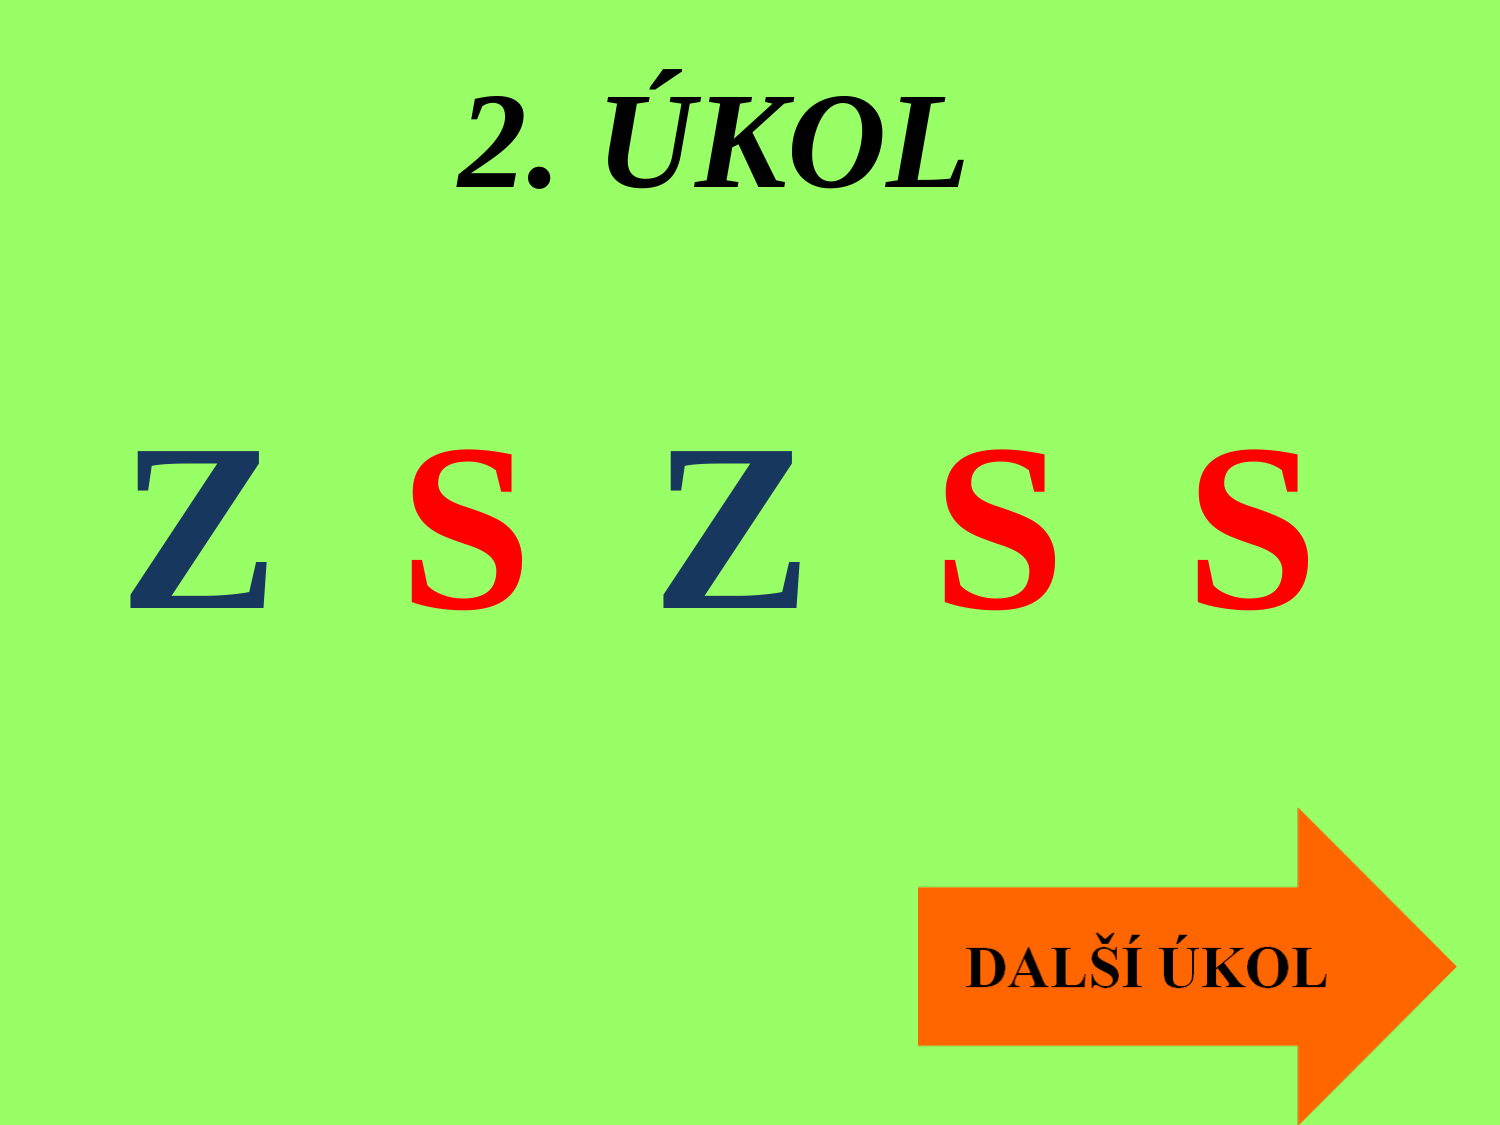

2. ÚKOL
Z S Z S S